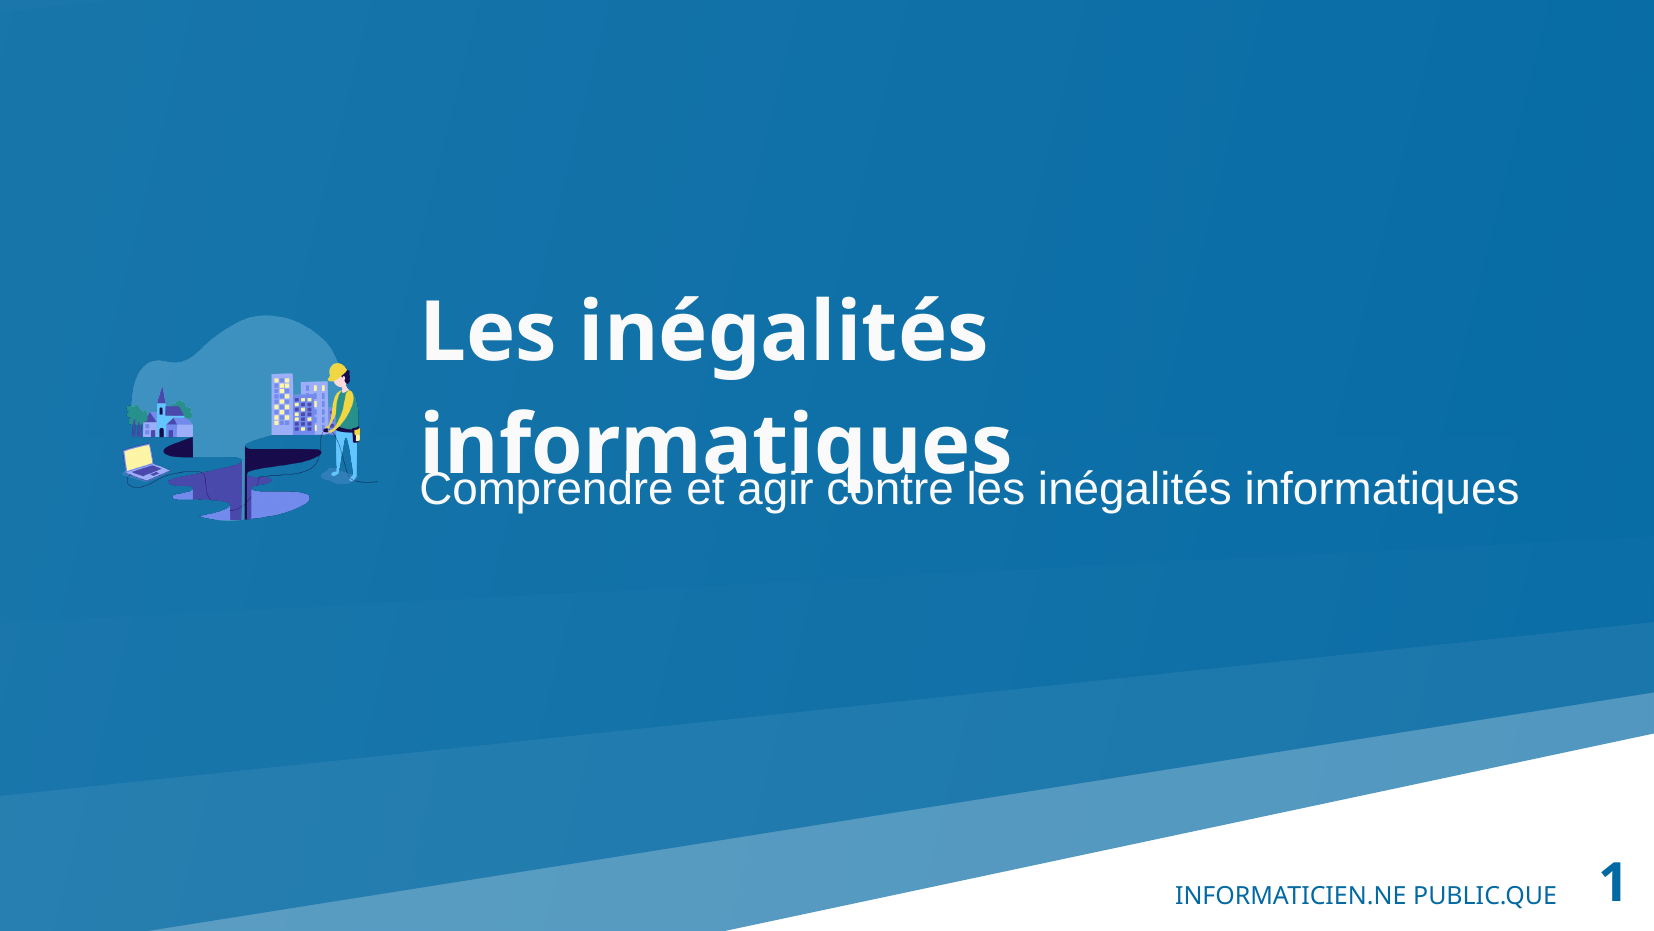

# Les inégalités informatiques
Comprendre et agir contre les inégalités informatiques
INFORMATICIEN.NE PUBLIC.QUE
1